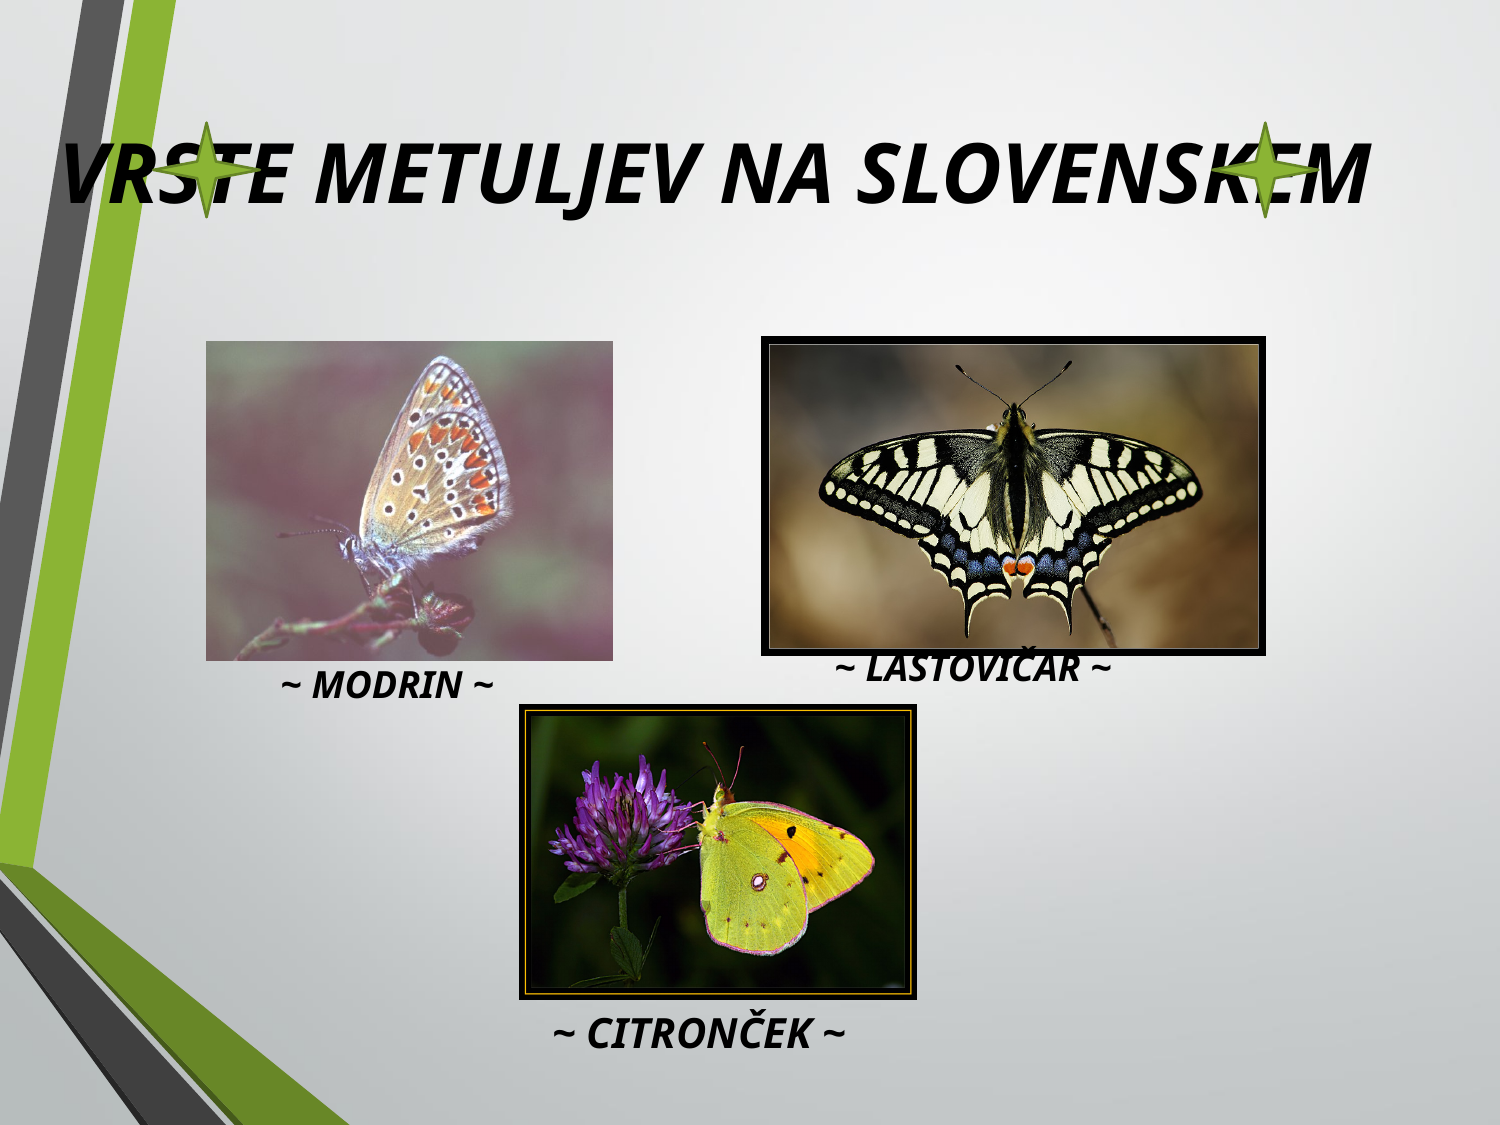

# VRSTE METULJEV NA SLOVENSKEM
~ LASTOVIČAR ~
~ MODRIN ~
~ CITRONČEK ~